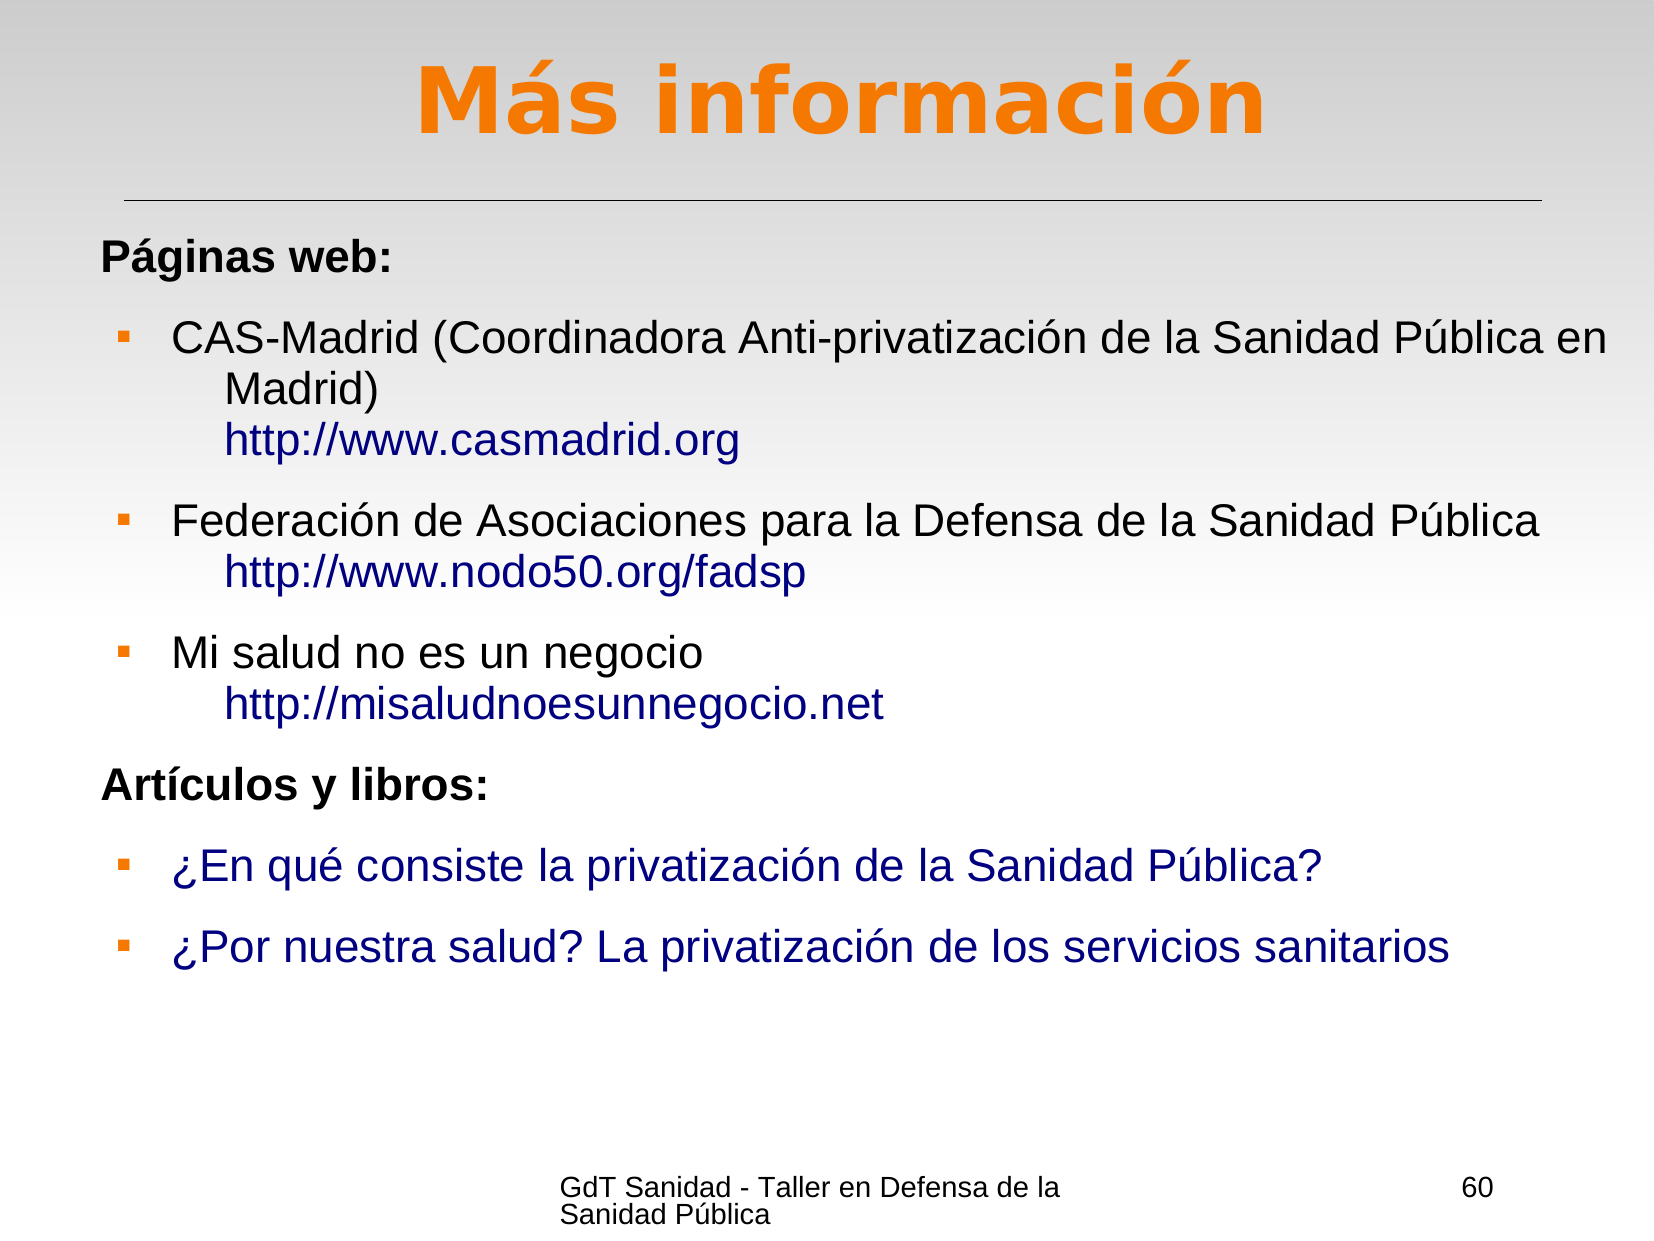

# Más información
Páginas web:
CAS-Madrid (Coordinadora Anti-privatización de la Sanidad Pública en Madrid)
http://www.casmadrid.org
Federación de Asociaciones para la Defensa de la Sanidad Pública
http://www.nodo50.org/fadsp
Mi salud no es un negocio
http://misaludnoesunnegocio.net
Artículos y libros:
¿En qué consiste la privatización de la Sanidad Pública?
¿Por nuestra salud? La privatización de los servicios sanitarios
GdT Sanidad - Taller en Defensa de la Sanidad Pública
60